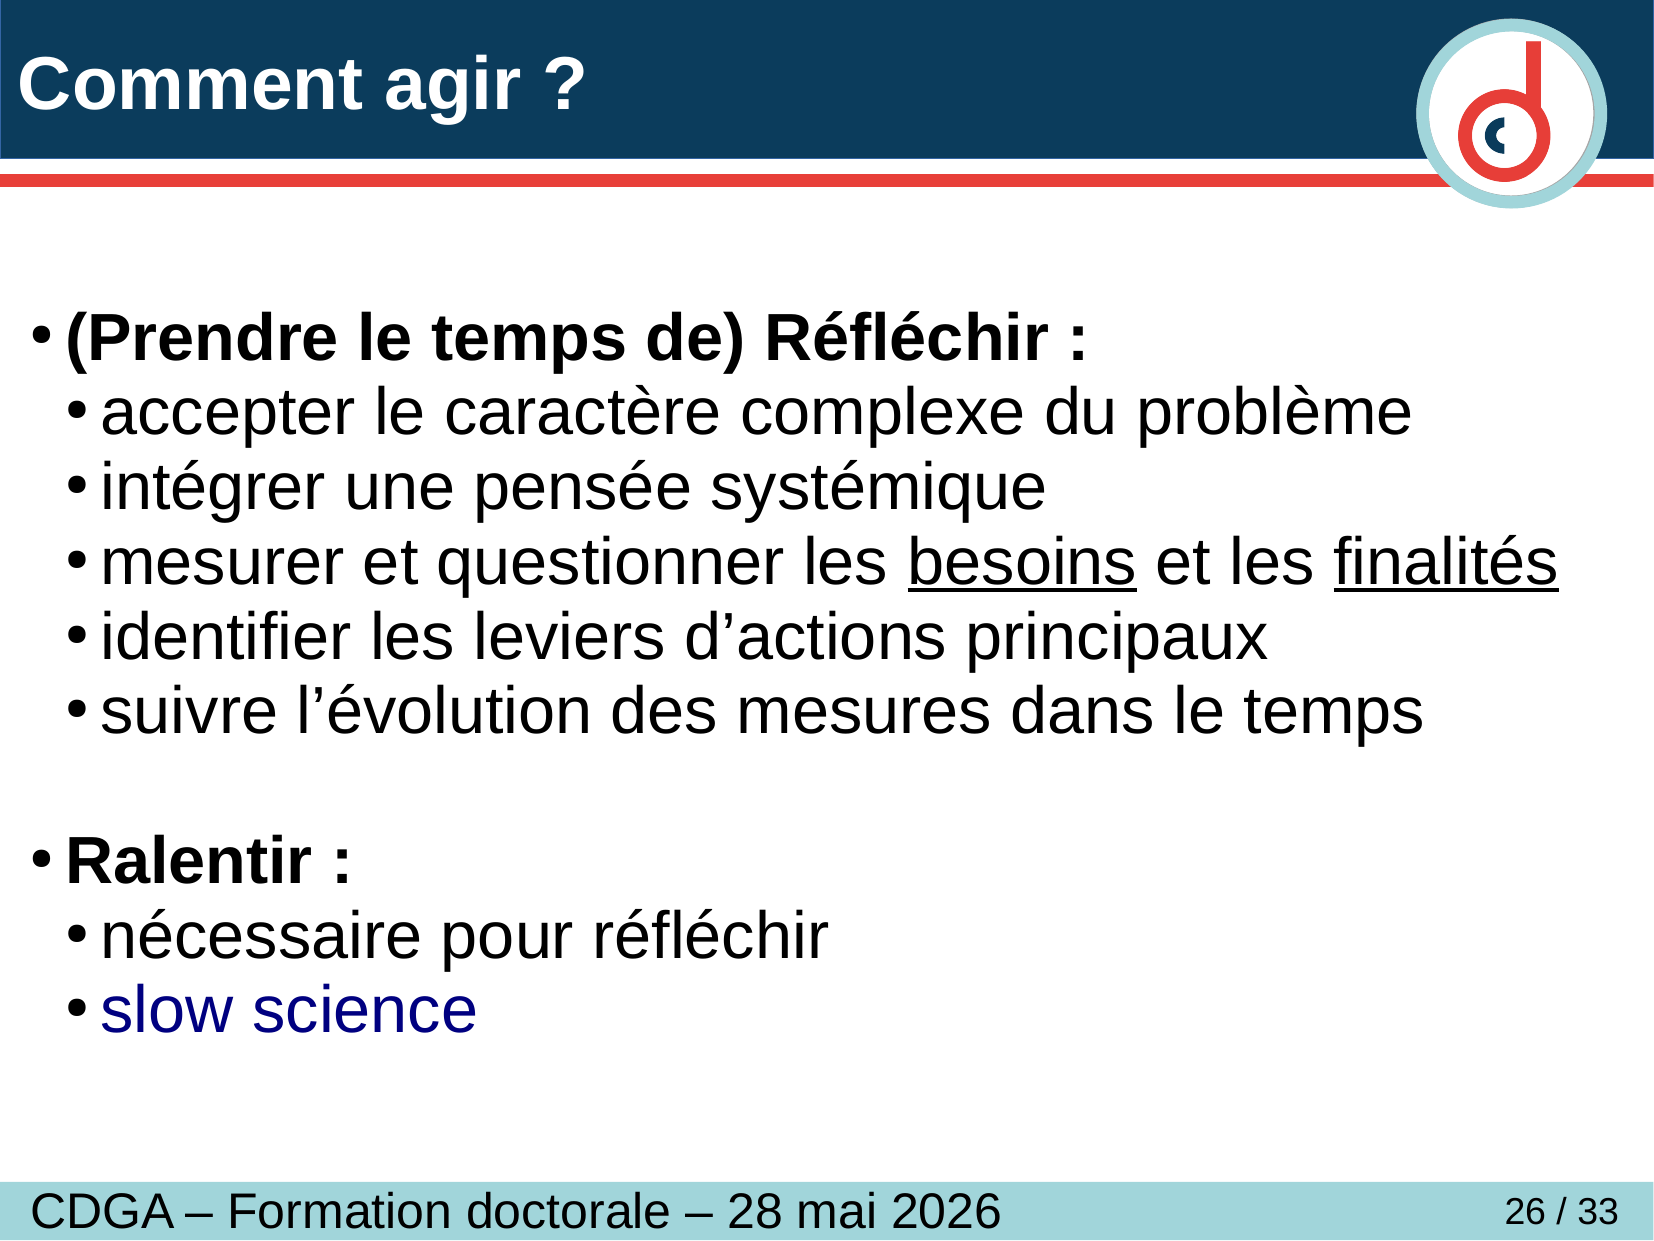

# Comment agir ?
(Prendre le temps de) Réfléchir :
accepter le caractère complexe du problème
intégrer une pensée systémique
mesurer et questionner les besoins et les finalités
identifier les leviers d’actions principaux
suivre l’évolution des mesures dans le temps
Ralentir :
nécessaire pour réfléchir
slow science